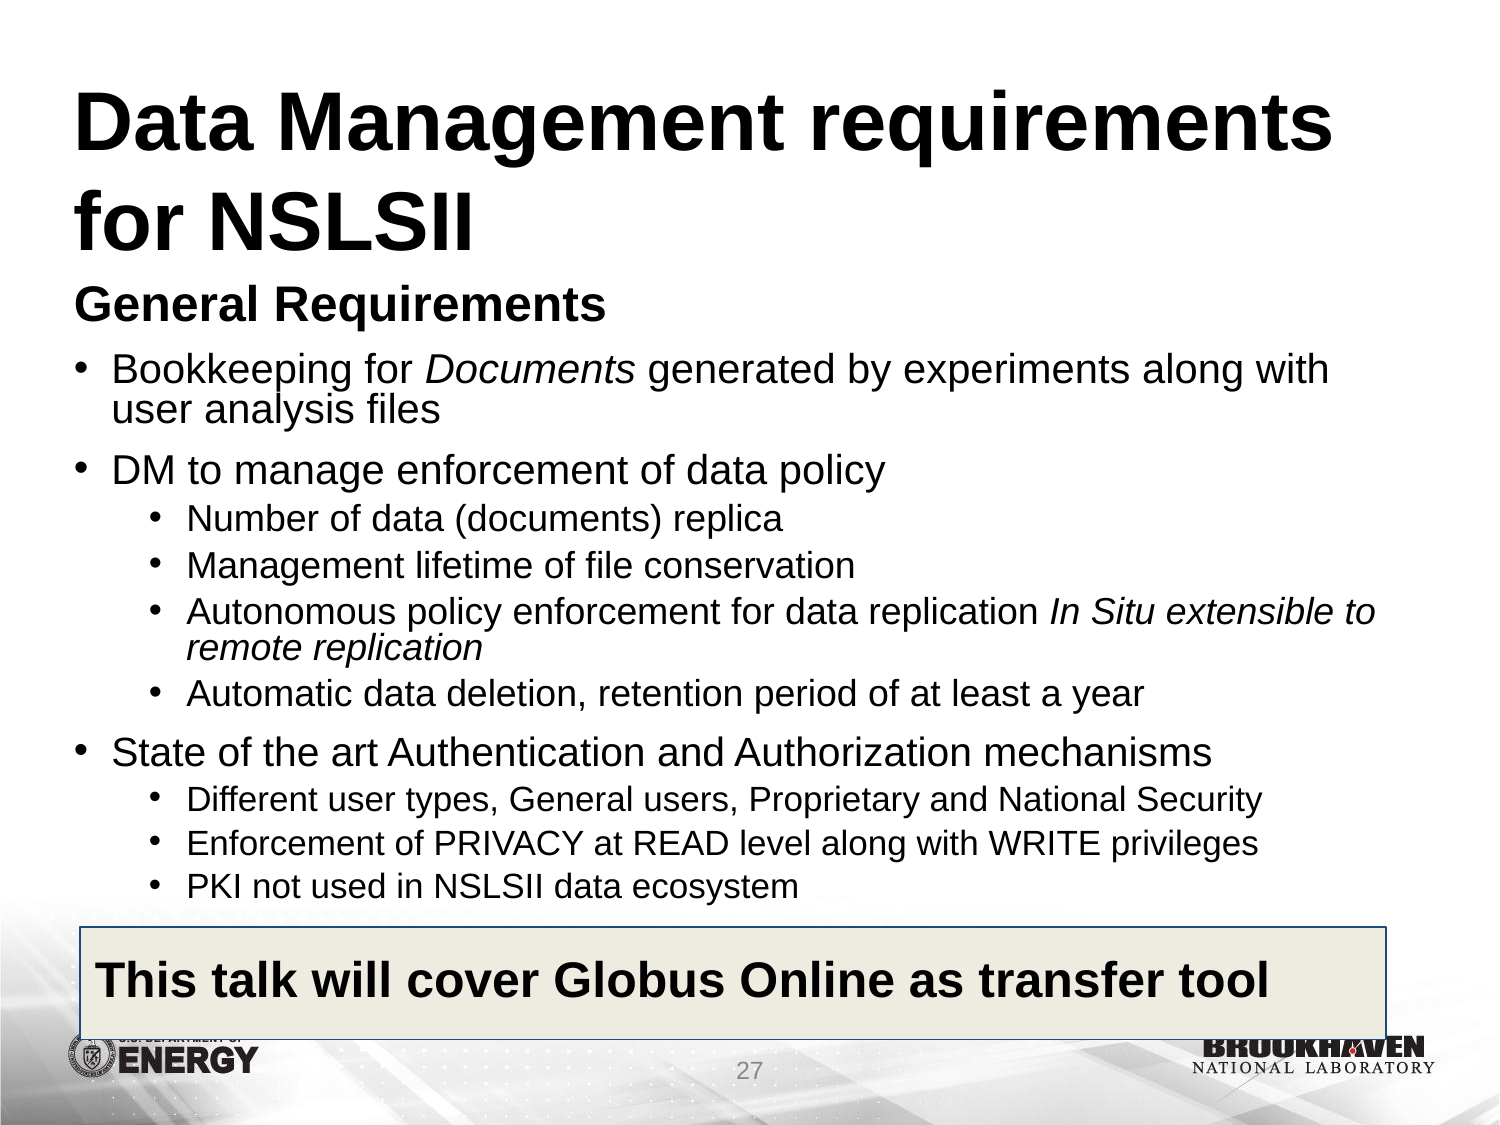

Data Management requirements for NSLSII
General Requirements
Bookkeeping for Documents generated by experiments along with user analysis files
DM to manage enforcement of data policy
Number of data (documents) replica
Management lifetime of file conservation
Autonomous policy enforcement for data replication In Situ extensible to remote replication
Automatic data deletion, retention period of at least a year
State of the art Authentication and Authorization mechanisms
Different user types, General users, Proprietary and National Security
Enforcement of PRIVACY at READ level along with WRITE privileges
PKI not used in NSLSII data ecosystem
This talk will cover Globus Online as transfer tool